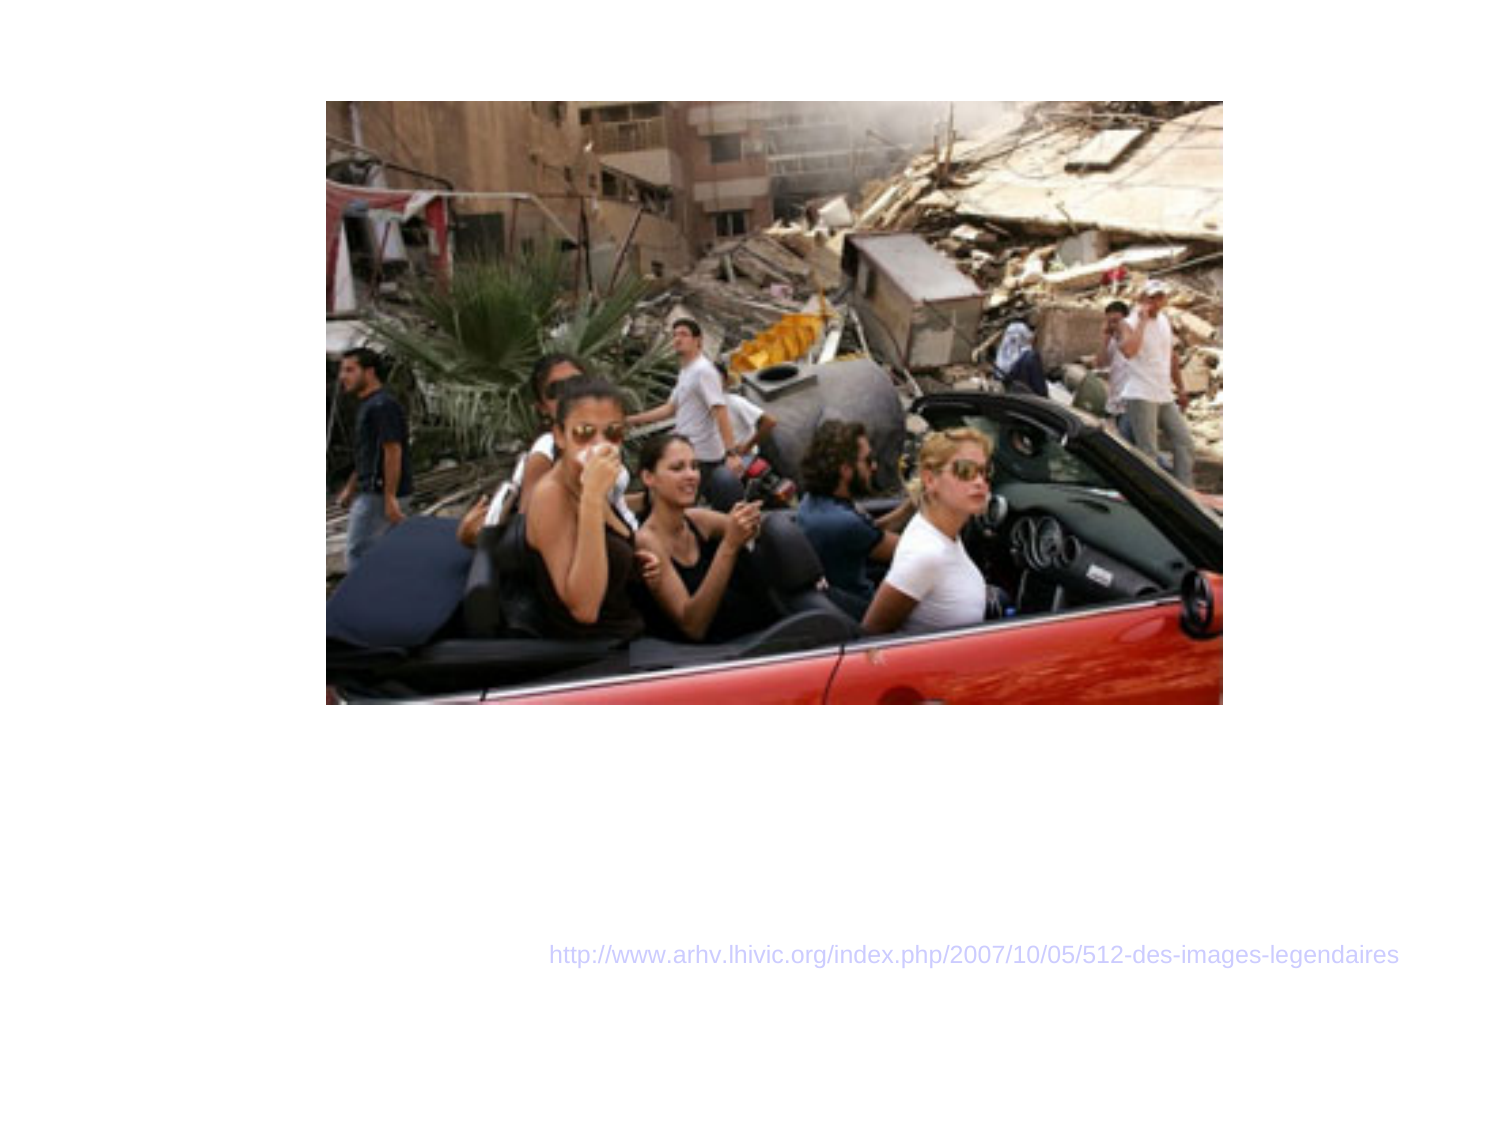

Young Lebanese Driving Through Devastated Neighborhood of South Beirut
En légende de la photographie, l’auteur note l'apparent "décalage entre l'opulence de ces gens (...) et le chaos qui s'est installé".
http://www.arhv.lhivic.org/index.php/2007/10/05/512-des-images-legendaires